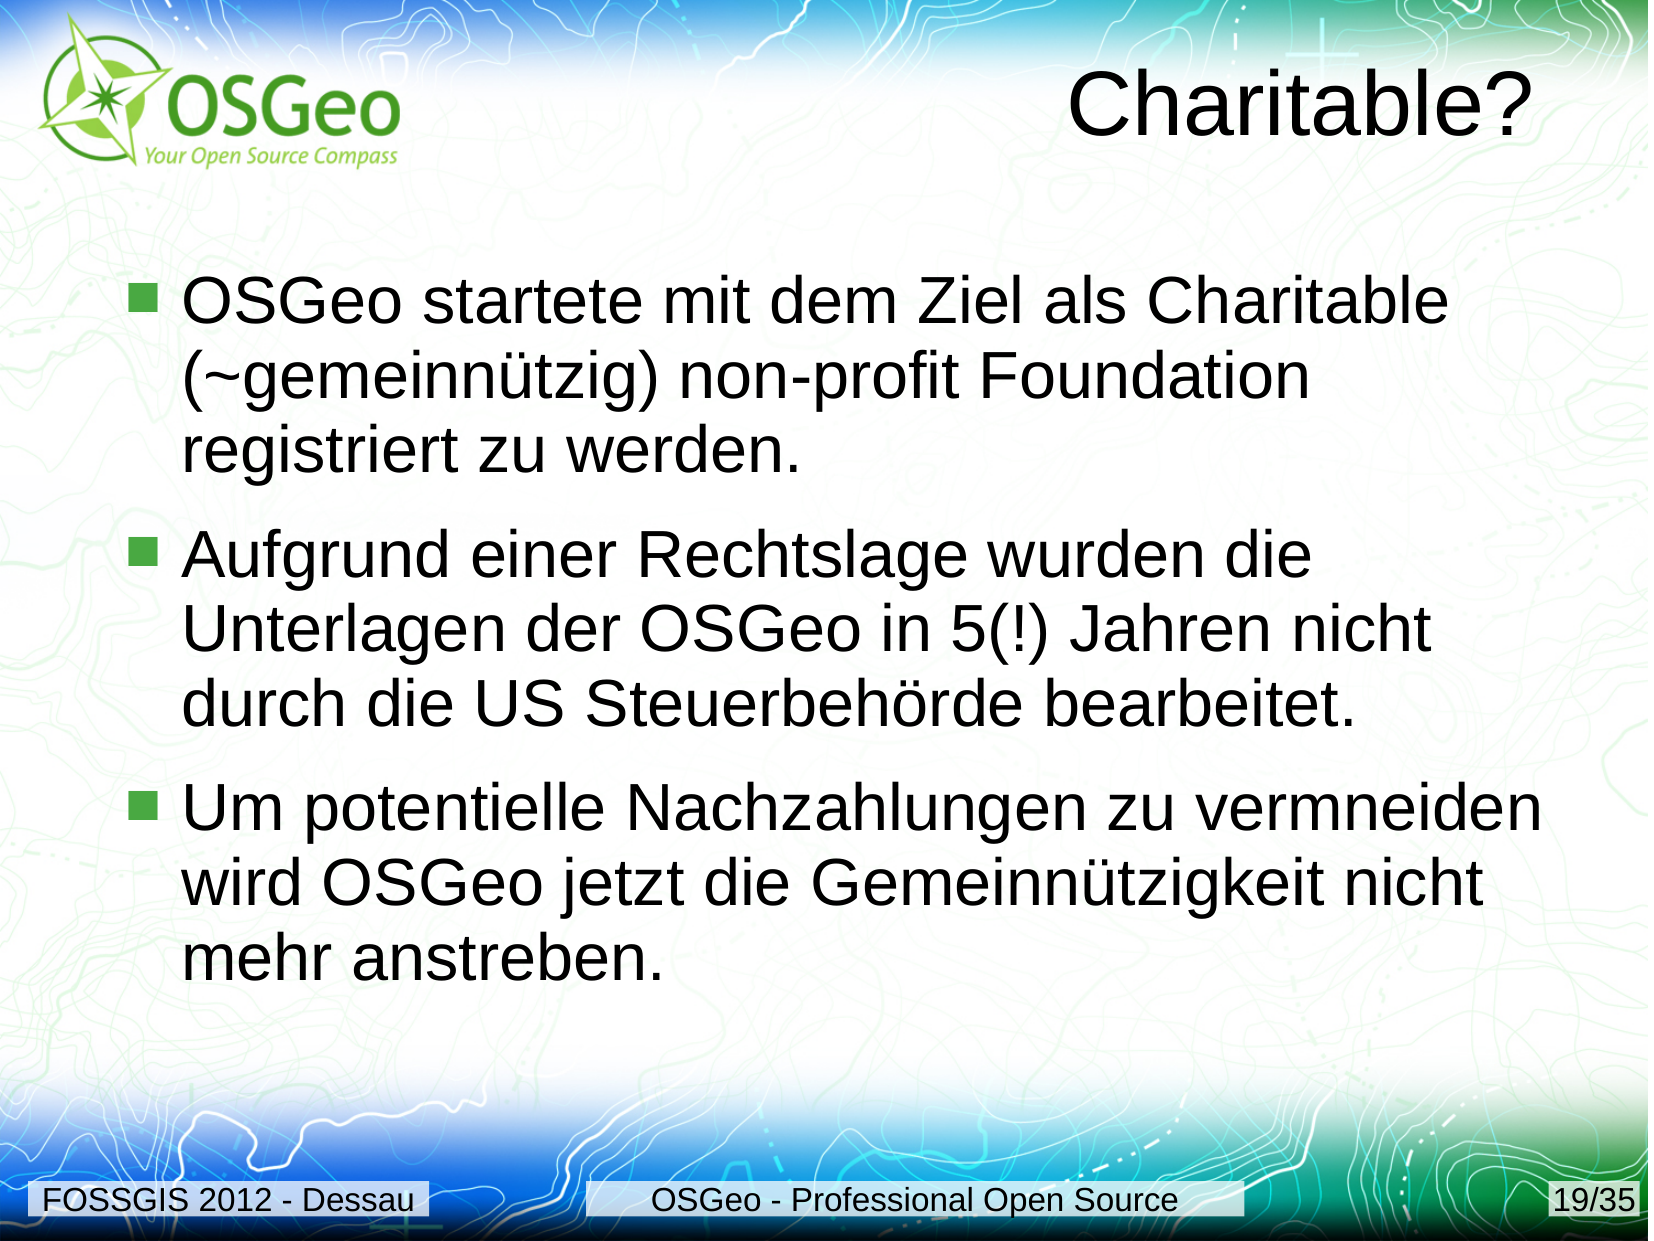

# Charitable?
OSGeo startete mit dem Ziel als Charitable (~gemeinnützig) non-profit Foundation registriert zu werden.
Aufgrund einer Rechtslage wurden die Unterlagen der OSGeo in 5(!) Jahren nicht durch die US Steuerbehörde bearbeitet.
Um potentielle Nachzahlungen zu vermneiden wird OSGeo jetzt die Gemeinnützigkeit nicht mehr anstreben.
FOSSGIS 2012 - Dessau
OSGeo - Professional Open Source
19